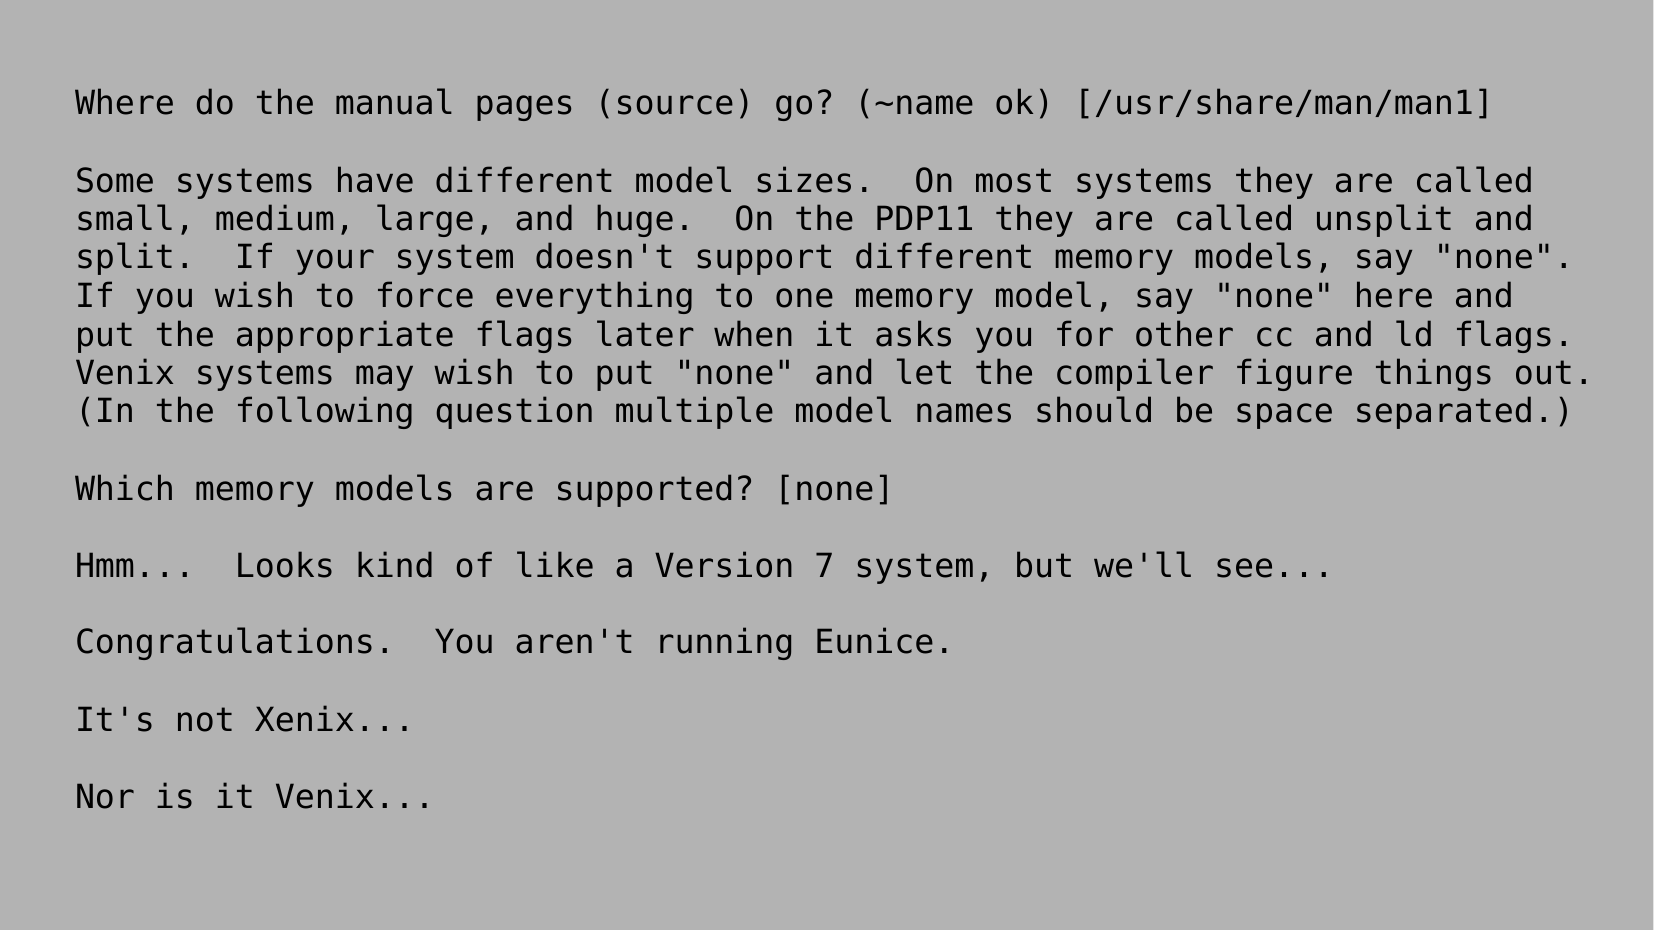

Where do the manual pages (source) go? (~name ok) [/usr/share/man/man1]
Some systems have different model sizes. On most systems they are called
small, medium, large, and huge. On the PDP11 they are called unsplit and
split. If your system doesn't support different memory models, say "none".
If you wish to force everything to one memory model, say "none" here and
put the appropriate flags later when it asks you for other cc and ld flags.
Venix systems may wish to put "none" and let the compiler figure things out.
(In the following question multiple model names should be space separated.)
Which memory models are supported? [none]
Hmm... Looks kind of like a Version 7 system, but we'll see...
Congratulations. You aren't running Eunice.
It's not Xenix...
Nor is it Venix...